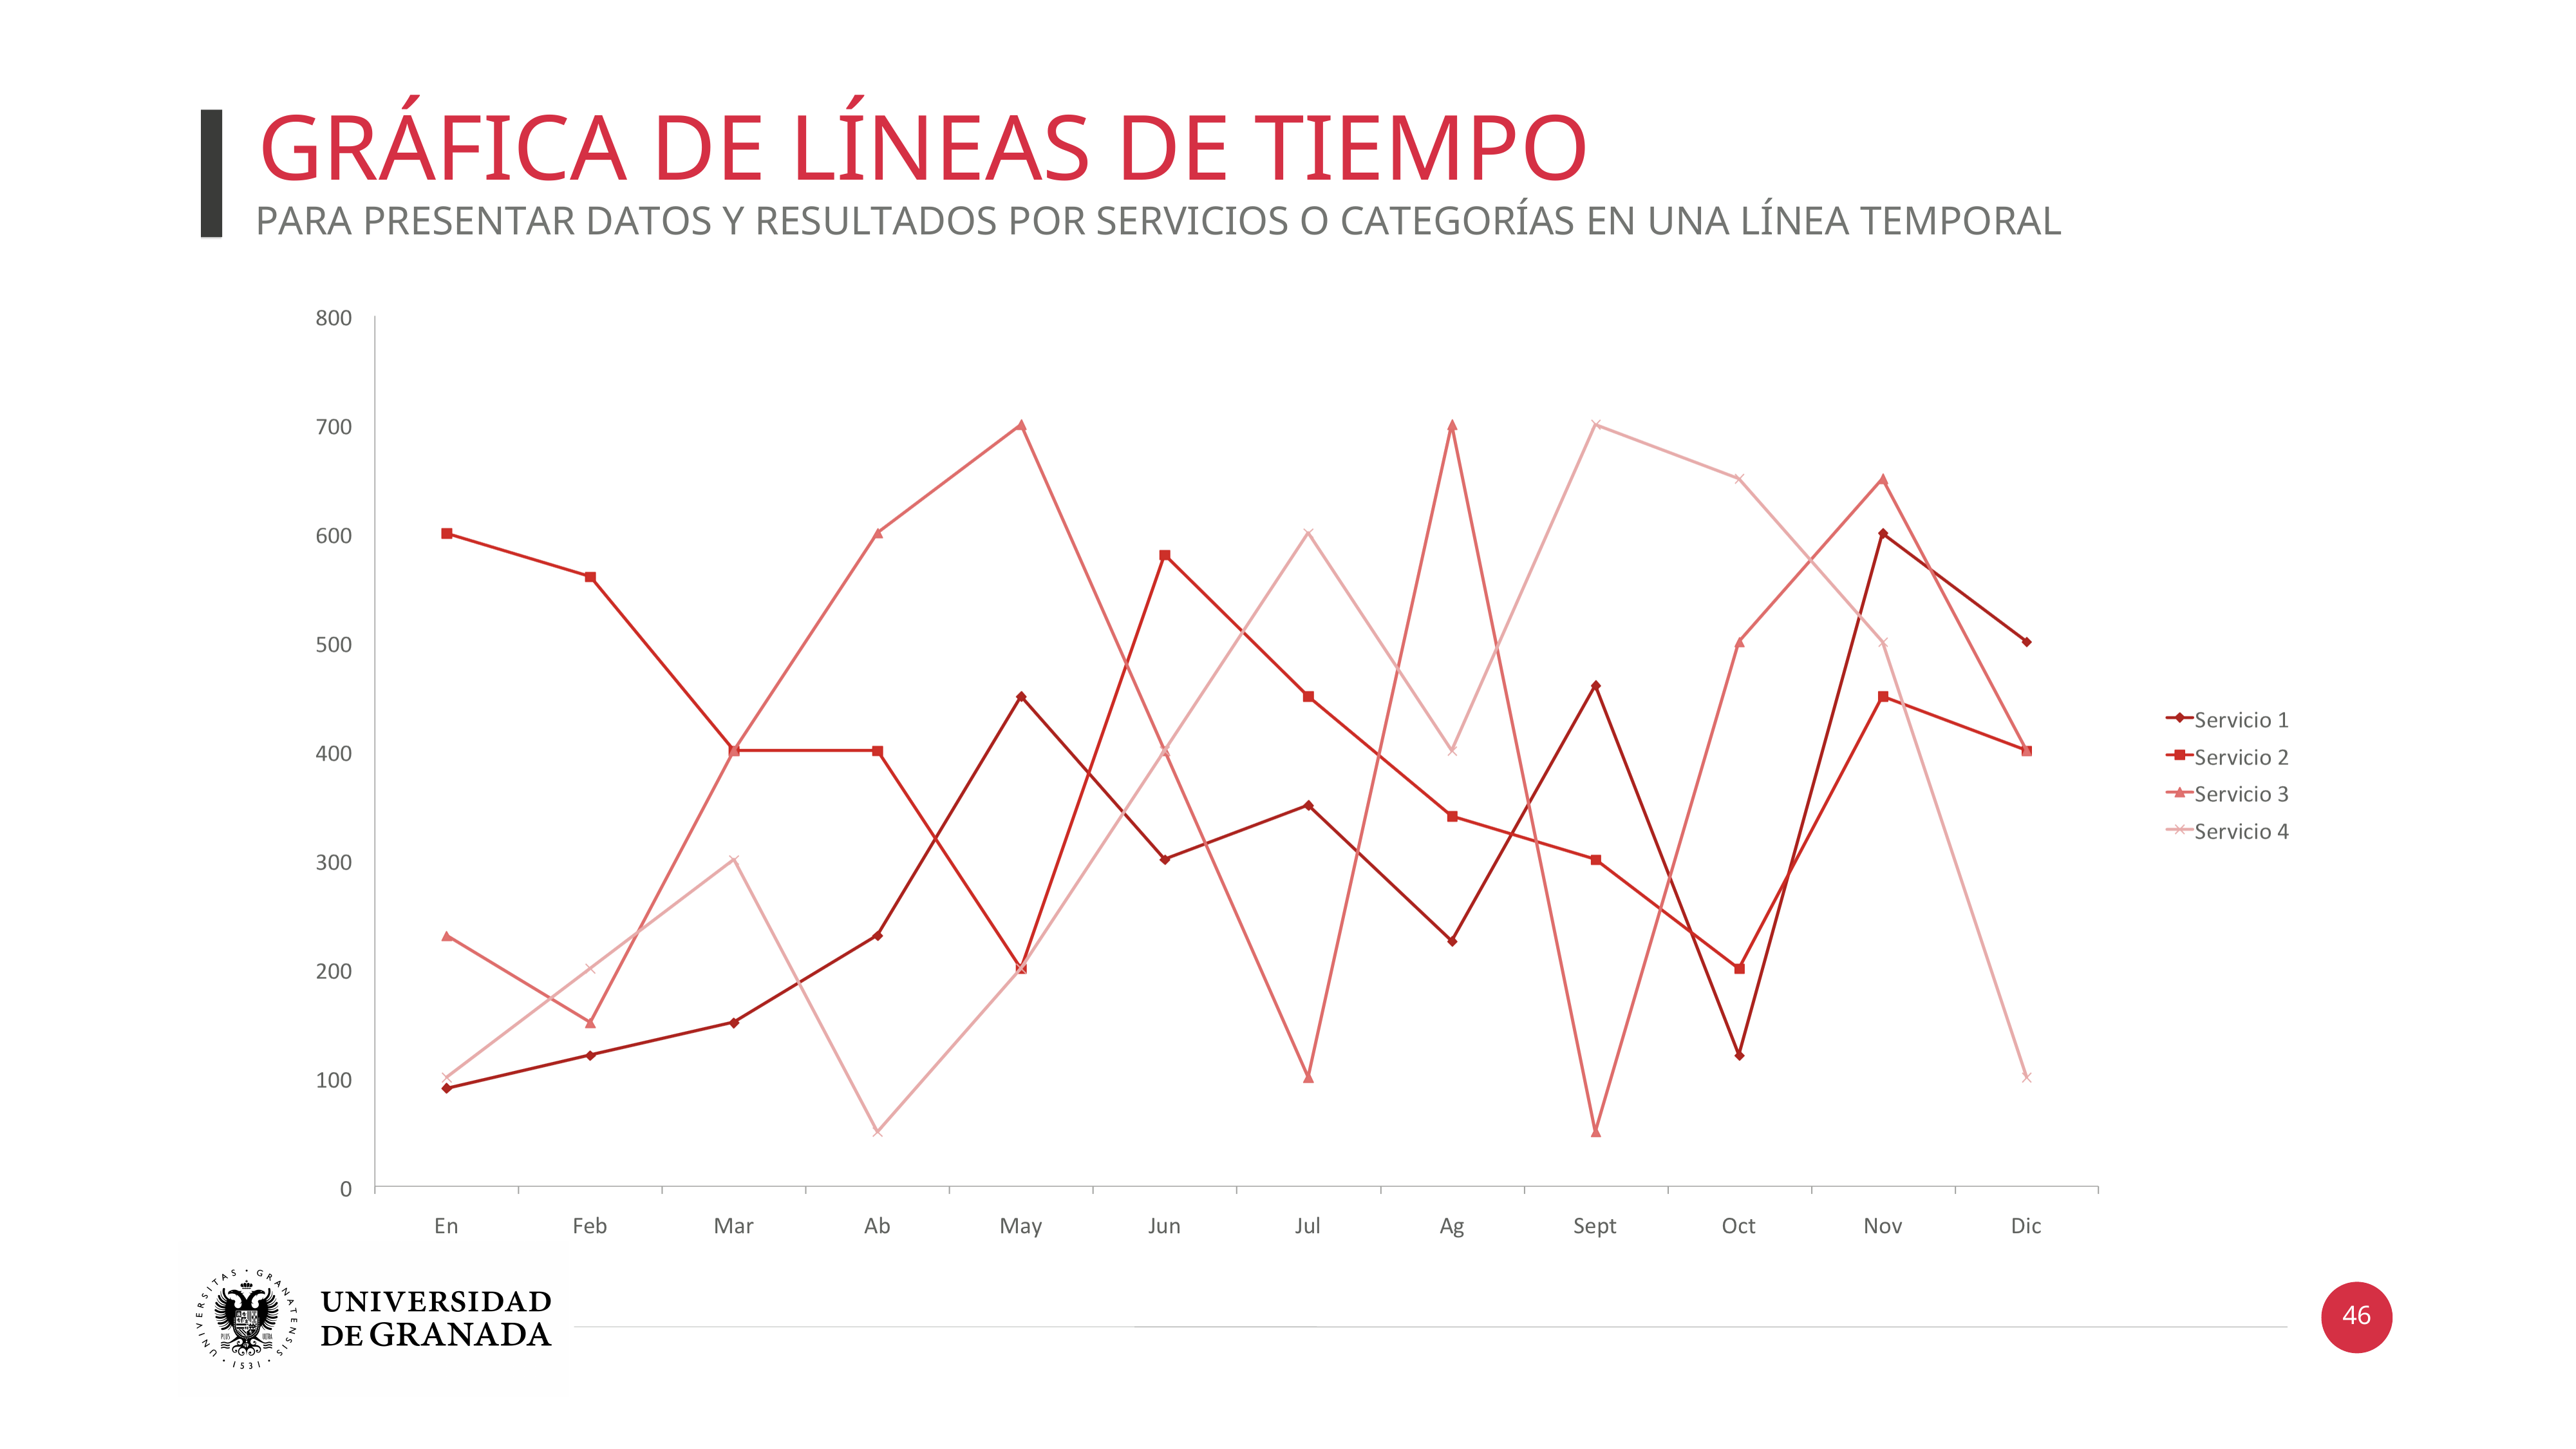

GRÁFICA DE LÍNEAS DE TIEMPO
PARA PRESENTAR DATOS Y RESULTADOS POR SERVICIOS O CATEGORÍAS EN UNA LÍNEA TEMPORAL